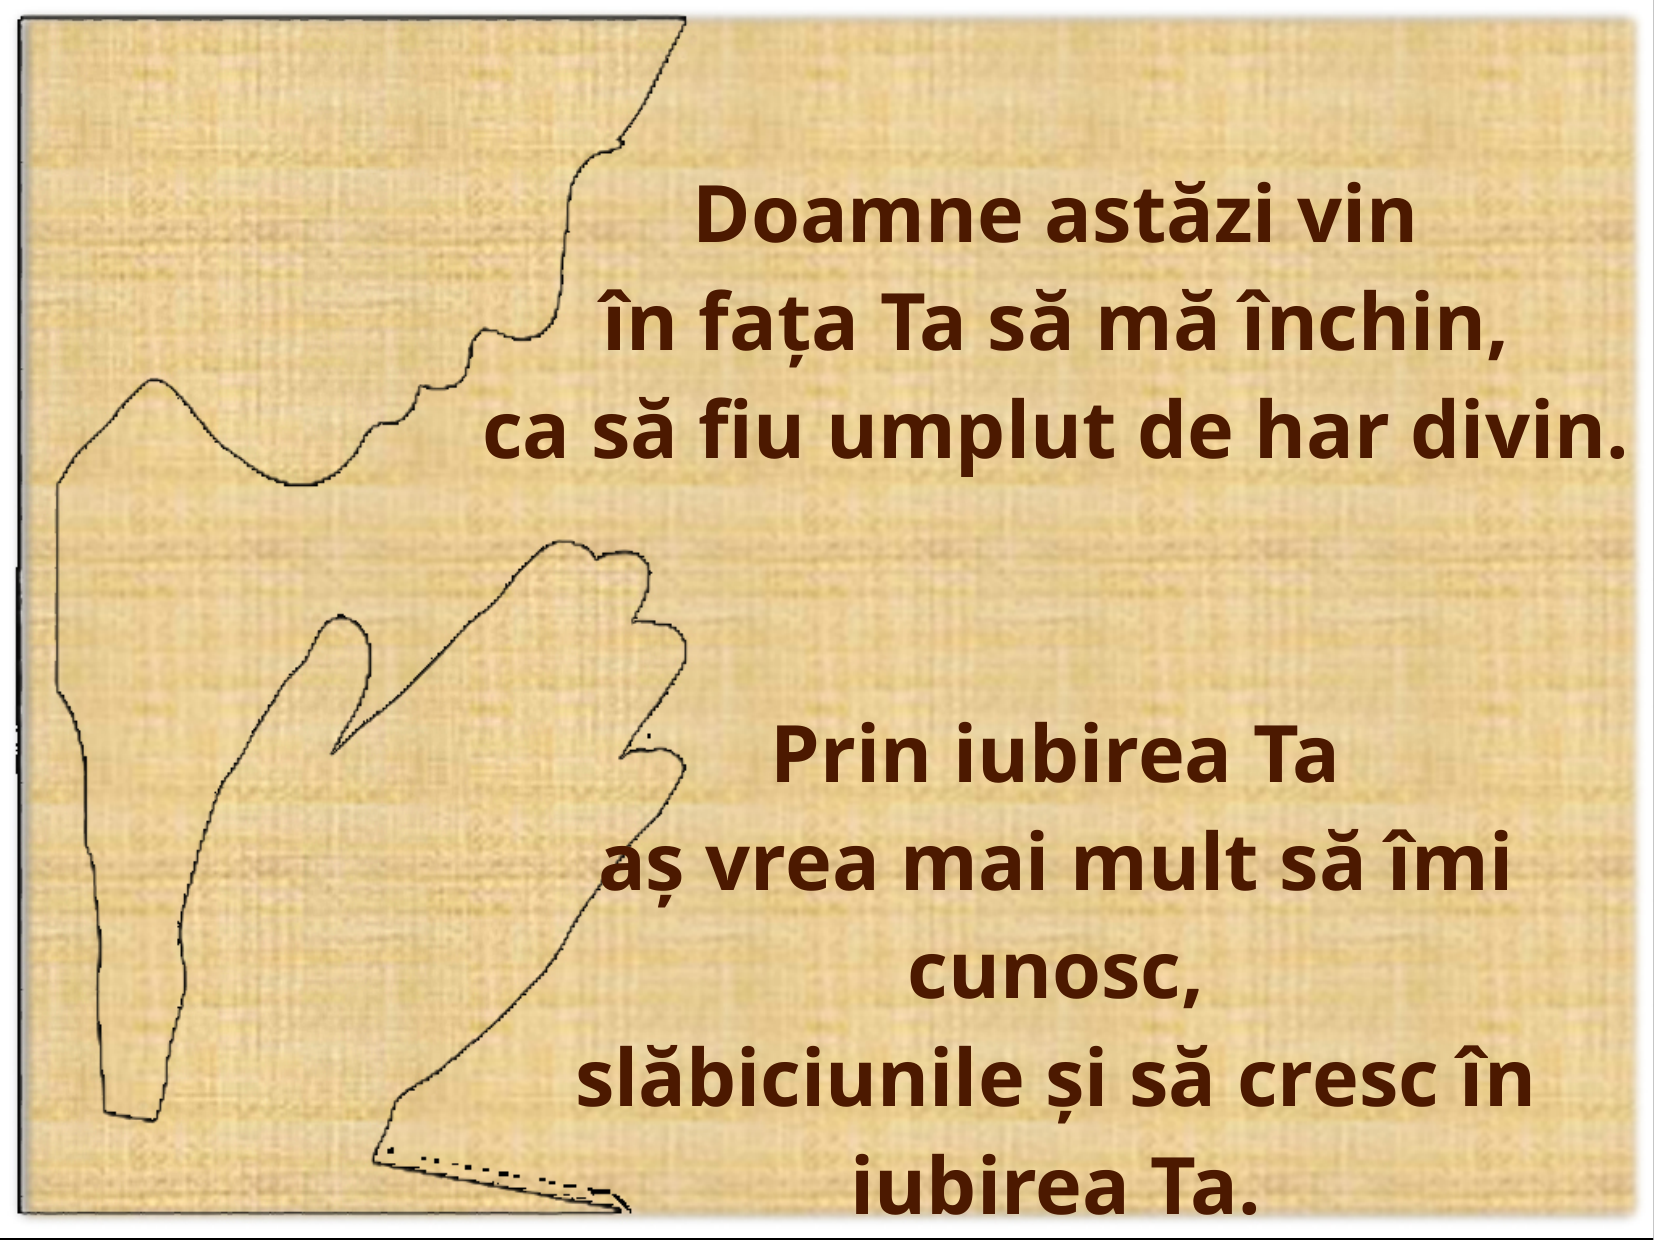

Doamne astăzi vin
în faţa Ta să mă închin,
ca să fiu umplut de har divin.
Prin iubirea Ta
aş vrea mai mult să îmi cunosc,
slăbiciunile şi să cresc în iubirea Ta.